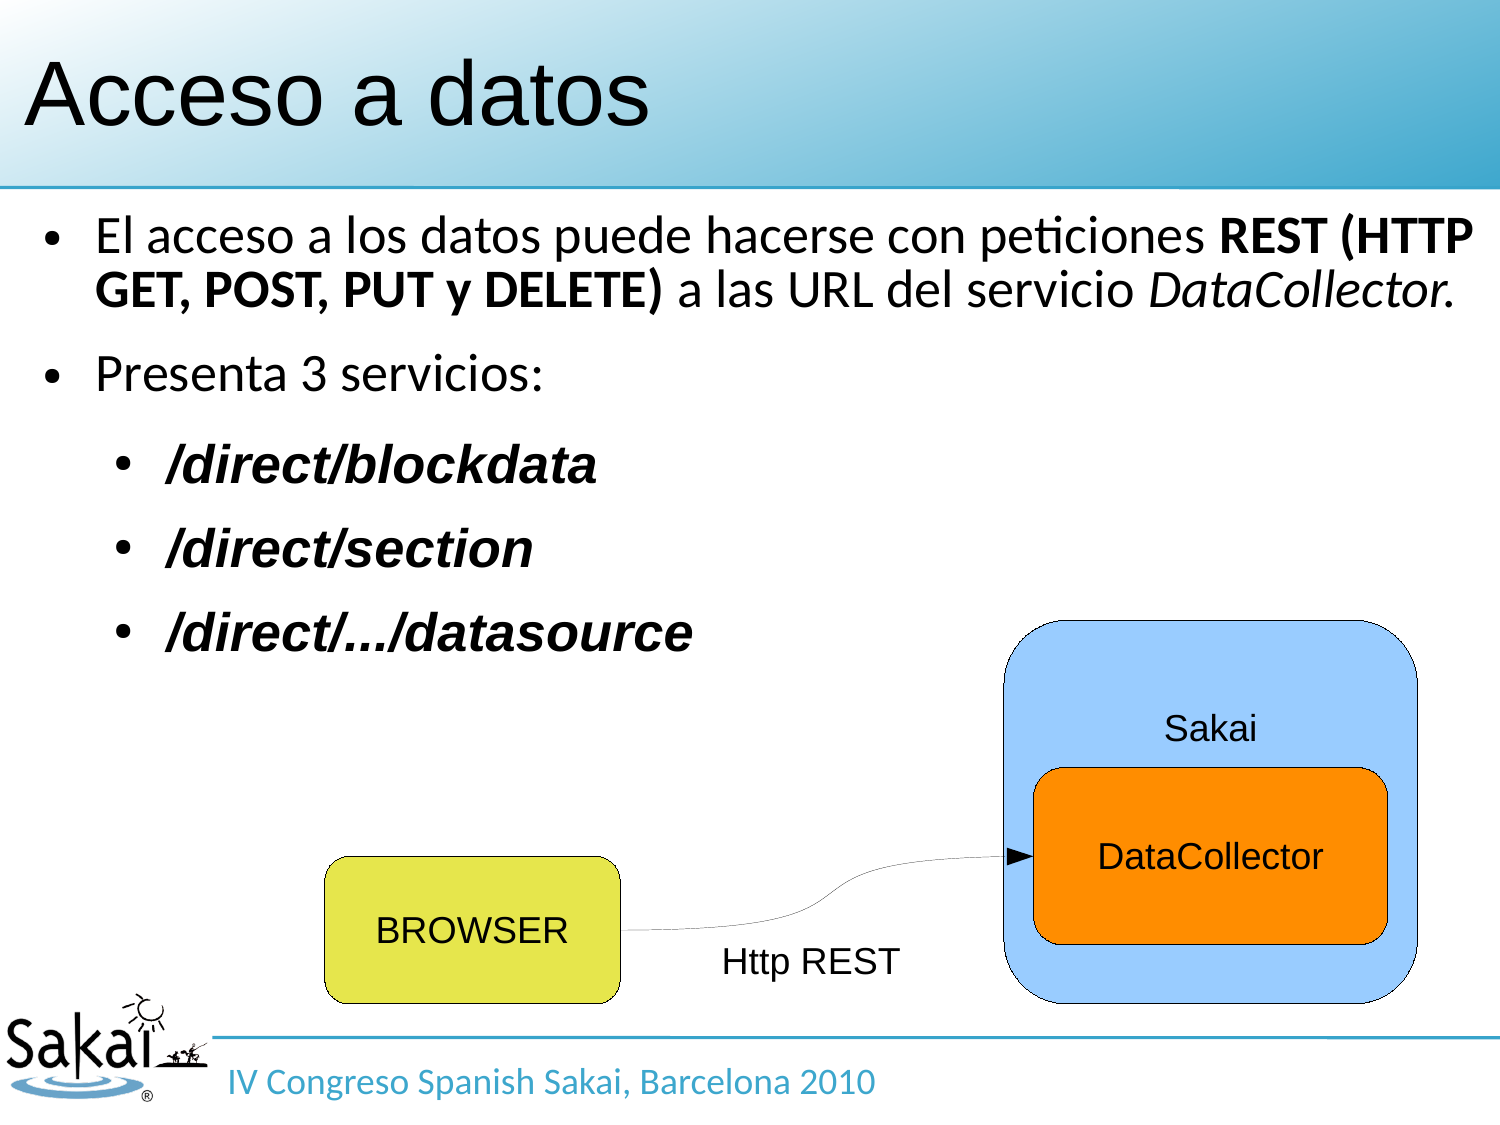

# Acceso a datos
El acceso a los datos puede hacerse con peticiones REST (HTTP GET, POST, PUT y DELETE) a las URL del servicio DataCollector.
Presenta 3 servicios:
/direct/blockdata
/direct/section
/direct/.../datasource
Sakai
DataCollector
BROWSER
Http REST